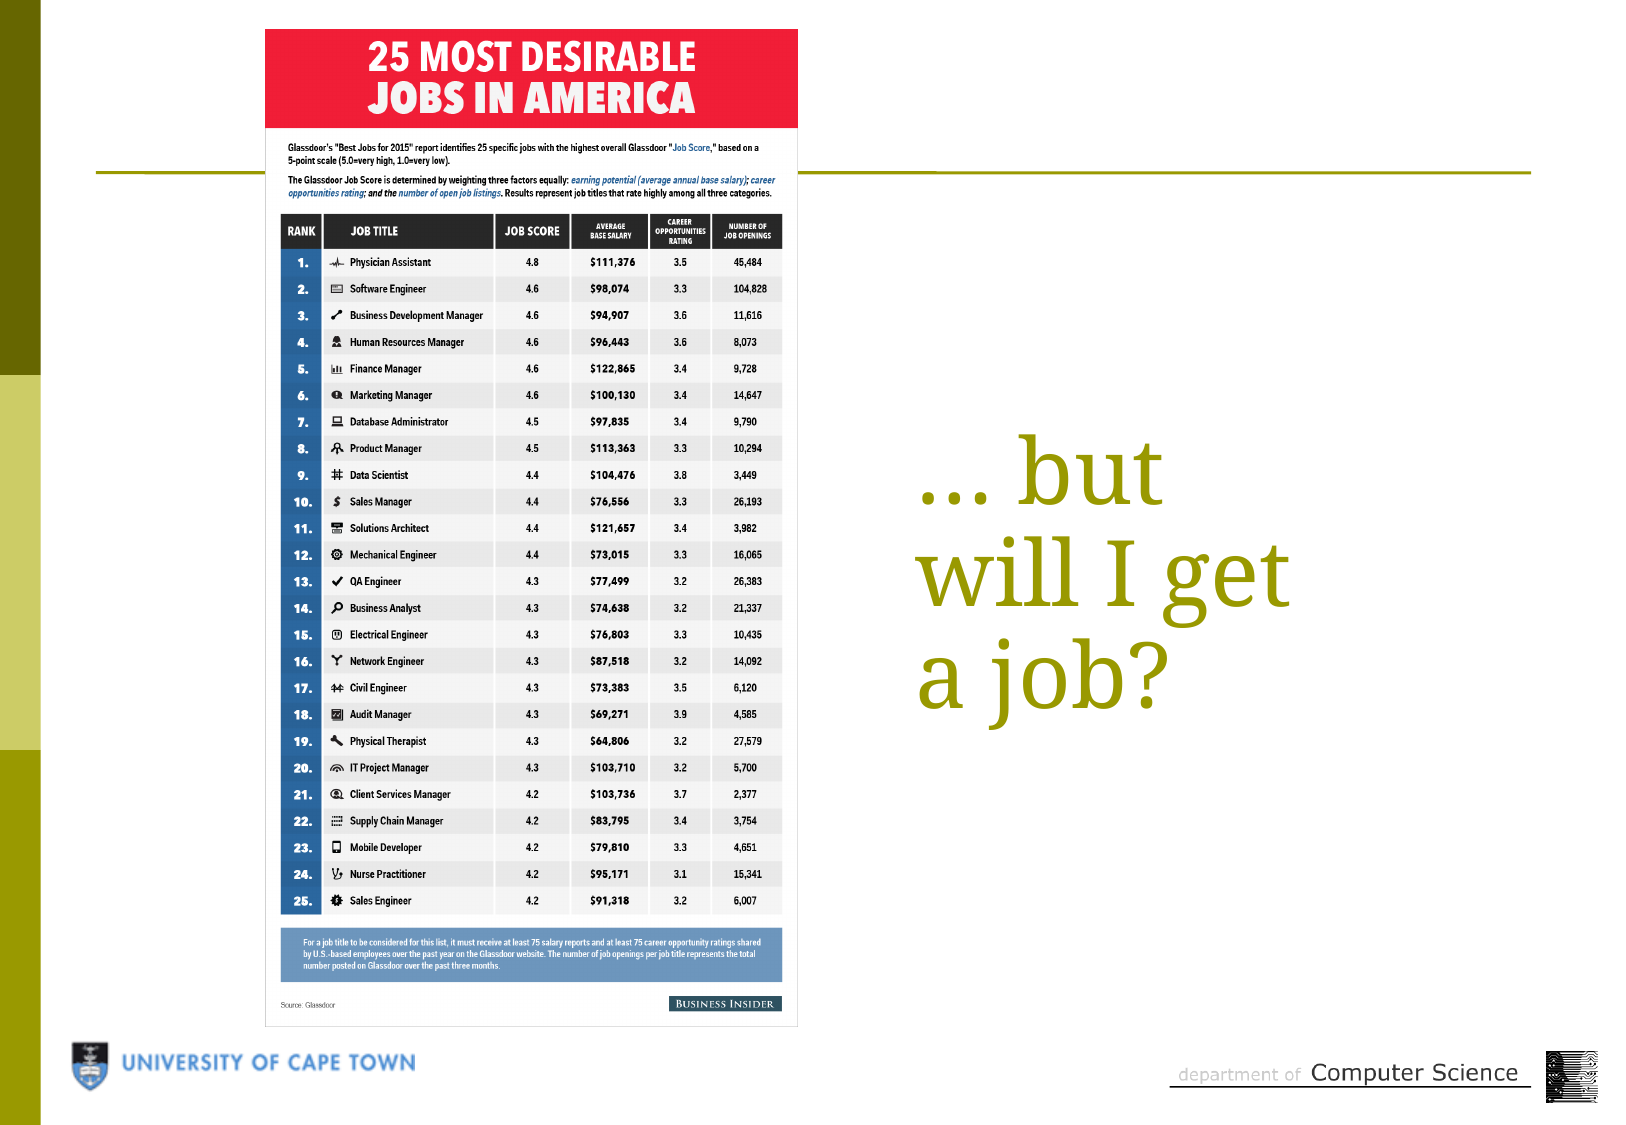

# … but will I get a job?